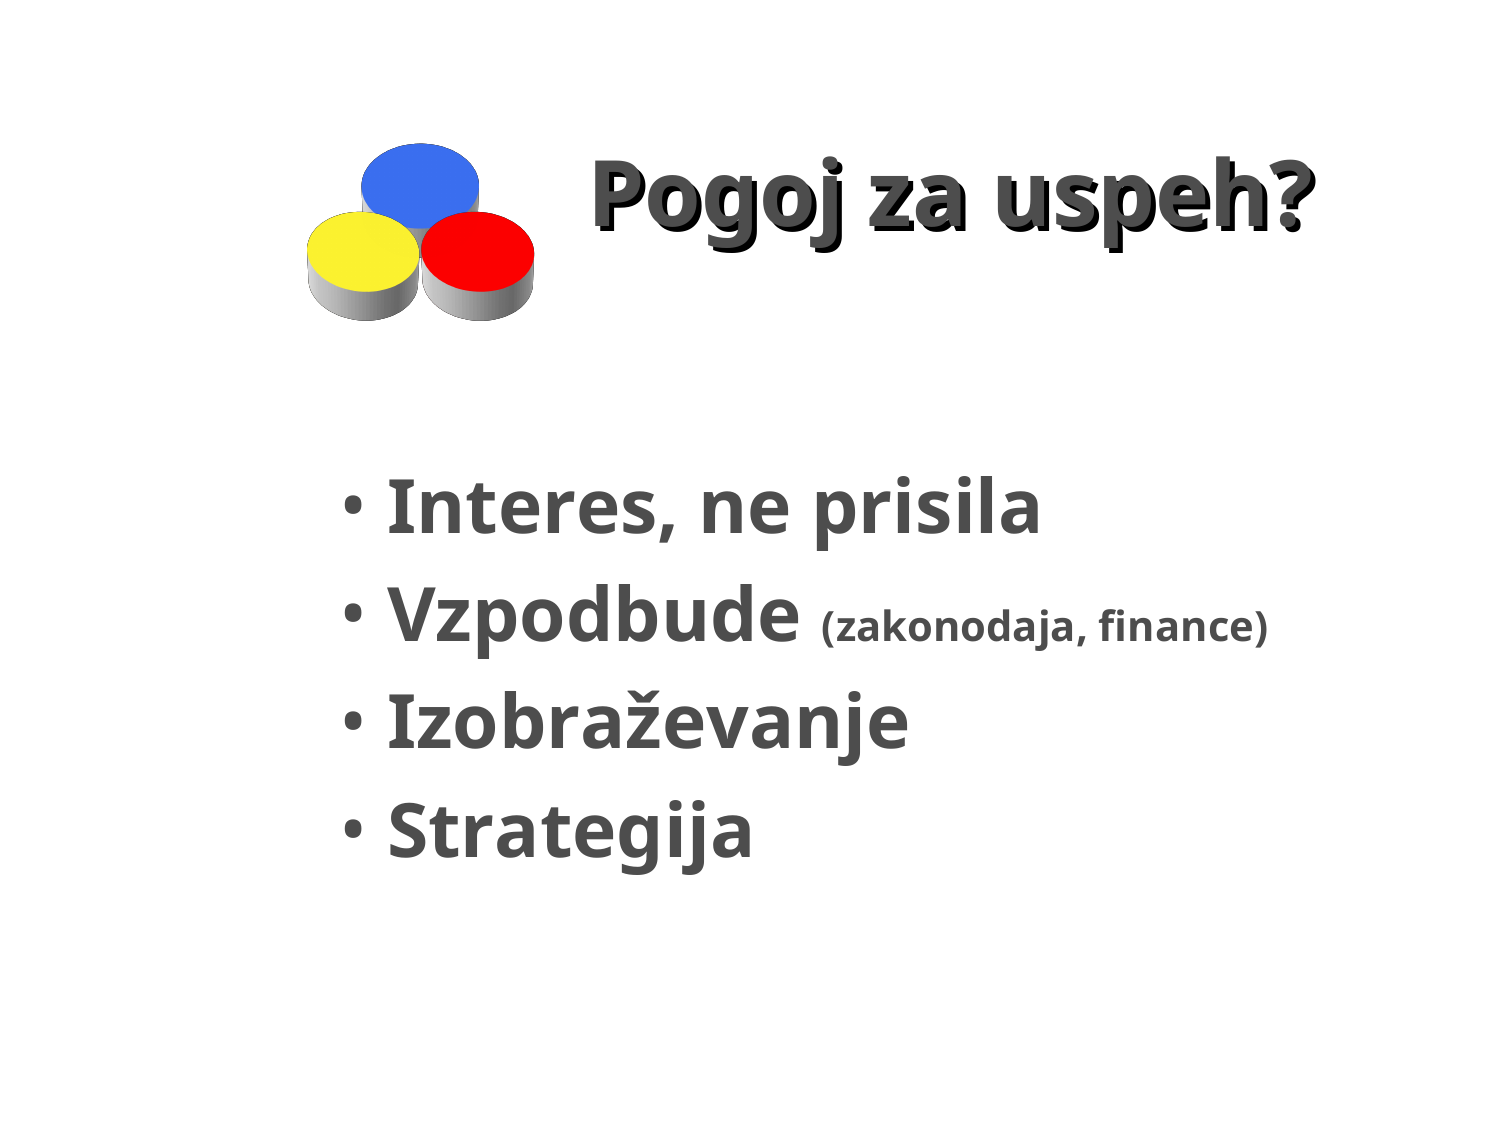

Pogoj za uspeh?
 Interes, ne prisila
 Vzpodbude (zakonodaja, finance)‏
 Izobraževanje
 Strategija